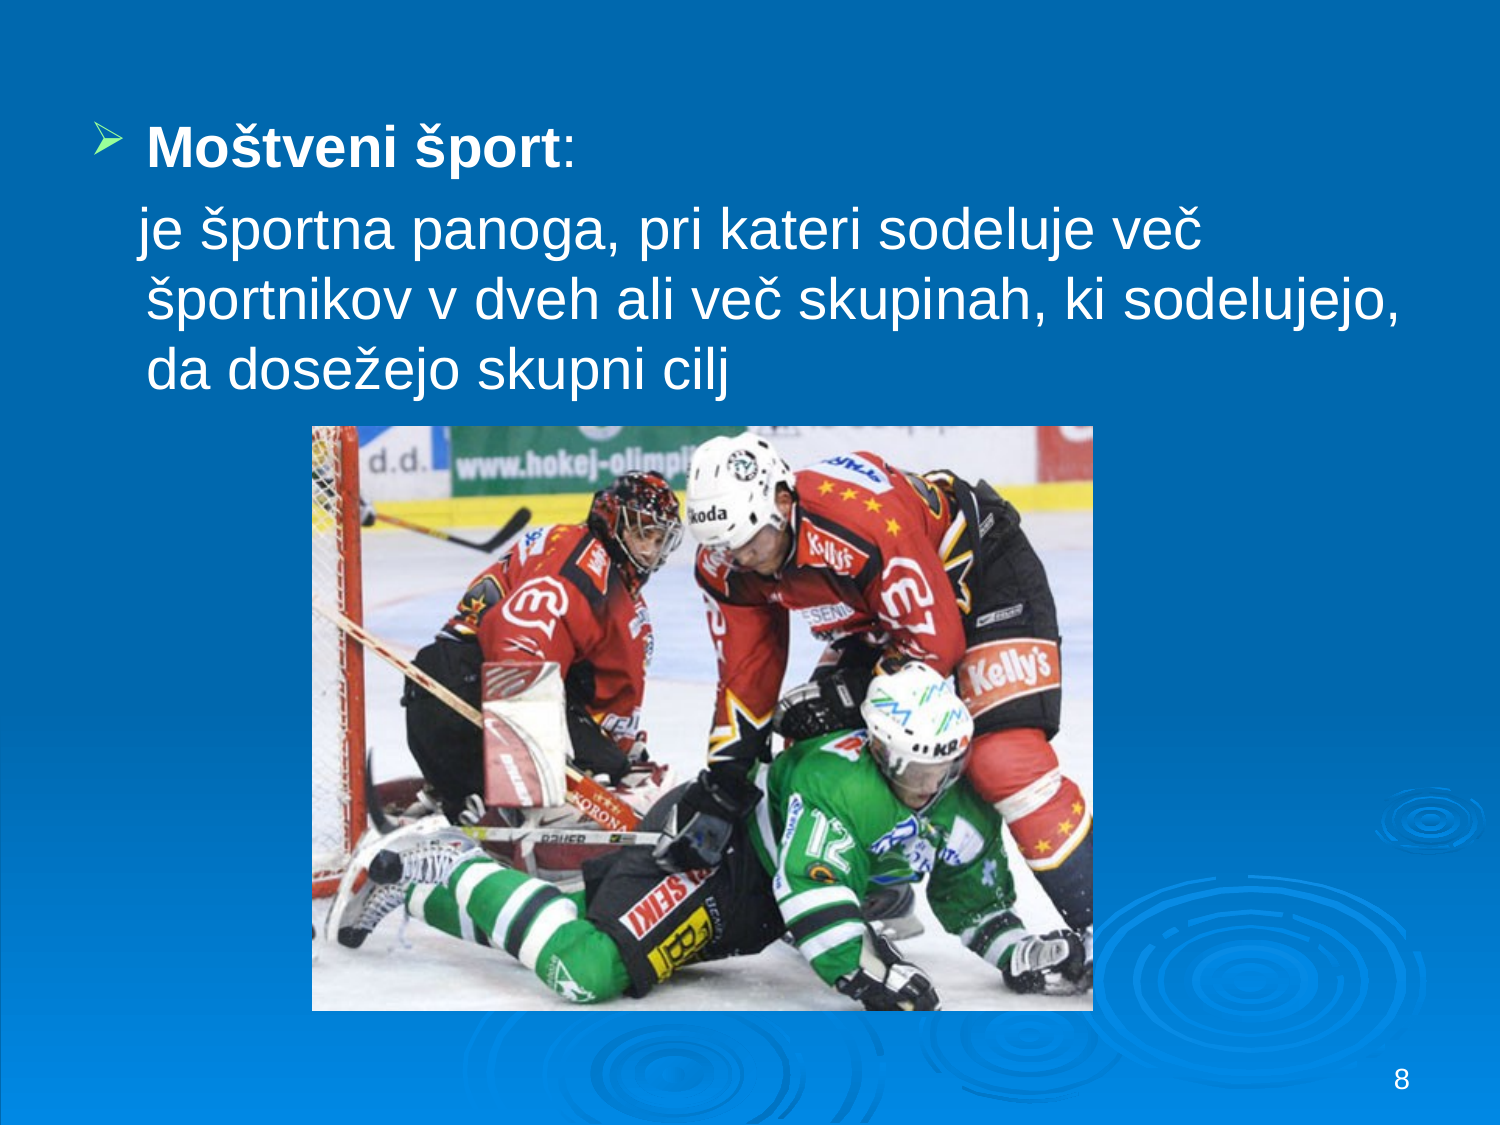

# Moštveni šport:
 je športna panoga, pri kateri sodeluje več športnikov v dveh ali več skupinah, ki sodelujejo, da dosežejo skupni cilj